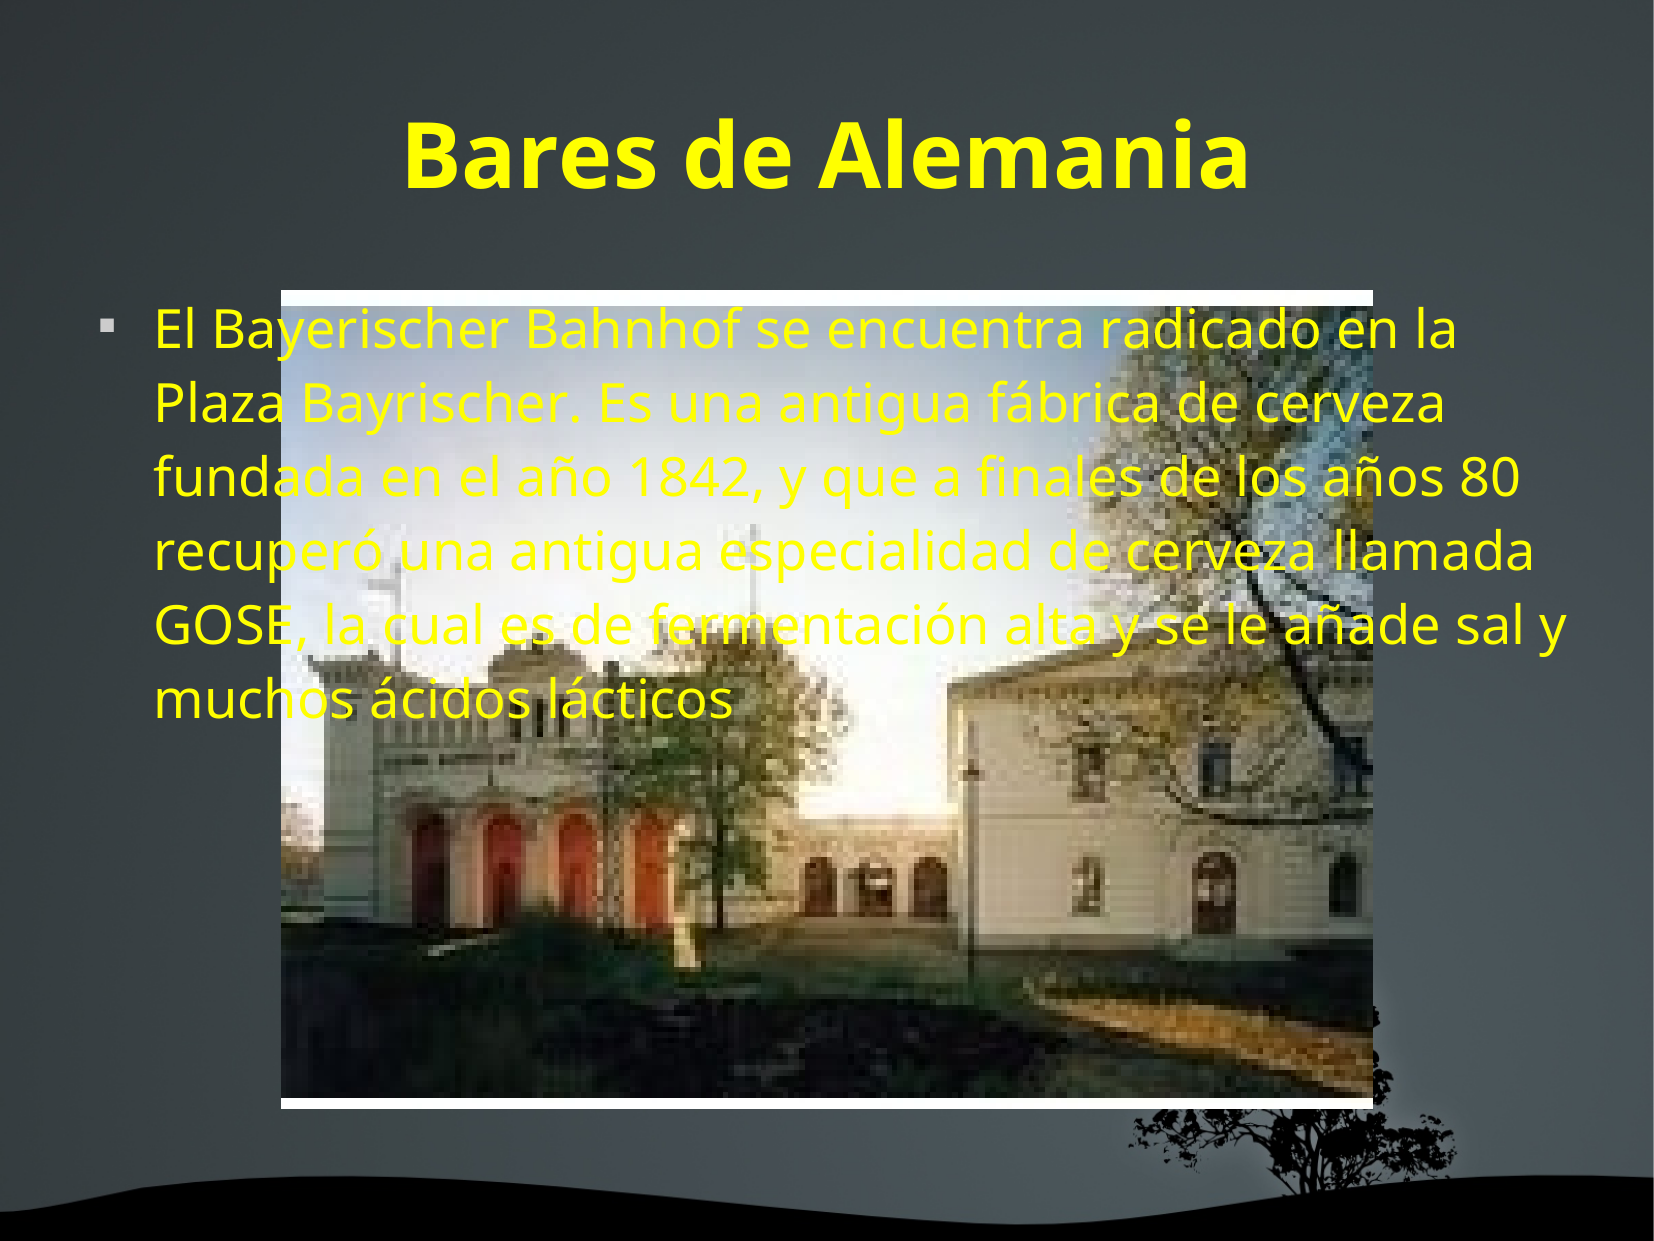

# Bares de Alemania
El Bayerischer Bahnhof se encuentra radicado en la Plaza Bayrischer. Es una antigua fábrica de cerveza fundada en el año 1842, y que a finales de los años 80 recuperó una antigua especialidad de cerveza llamada GOSE, la cual es de fermentación alta y se le añade sal y muchos ácidos lácticos